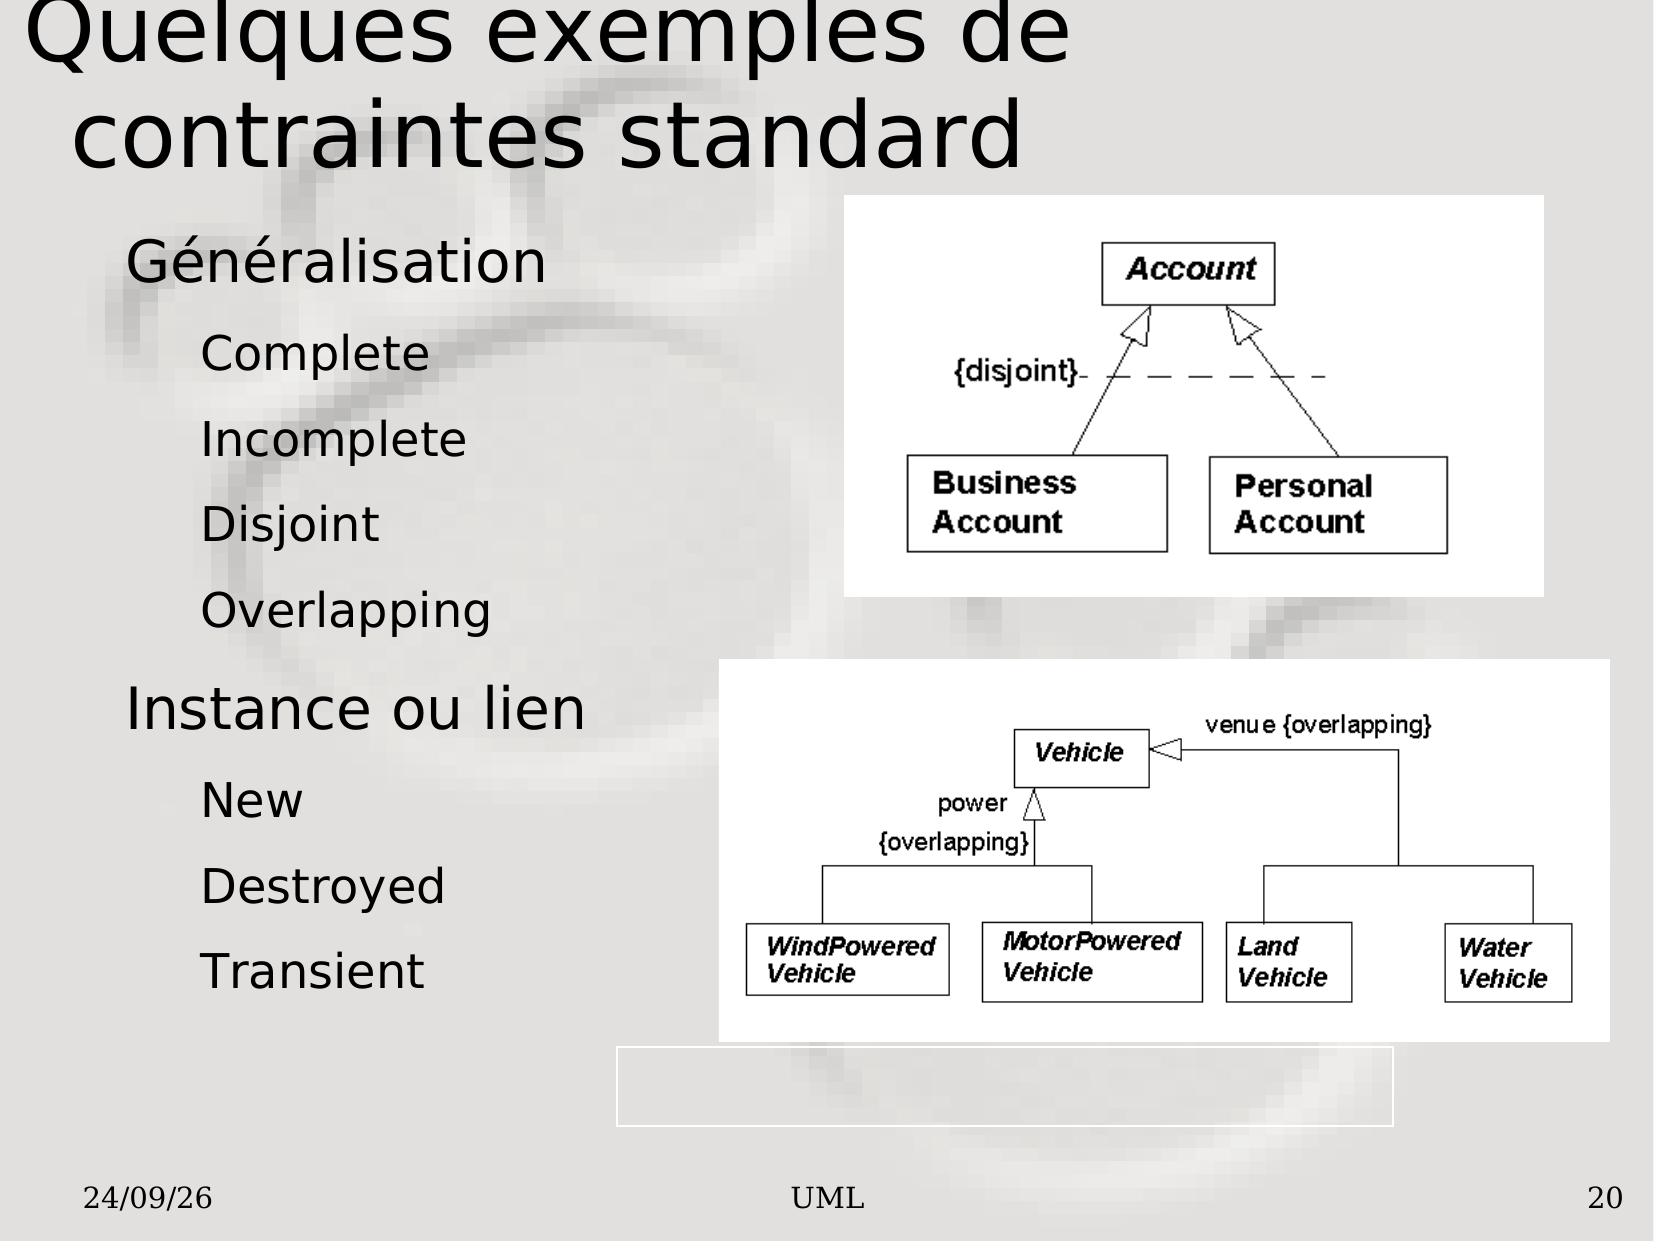

# Quelques exemples de contraintes standard
Généralisation
Complete
Incomplete
Disjoint
Overlapping
Instance ou lien
New
Destroyed
Transient
UML
20